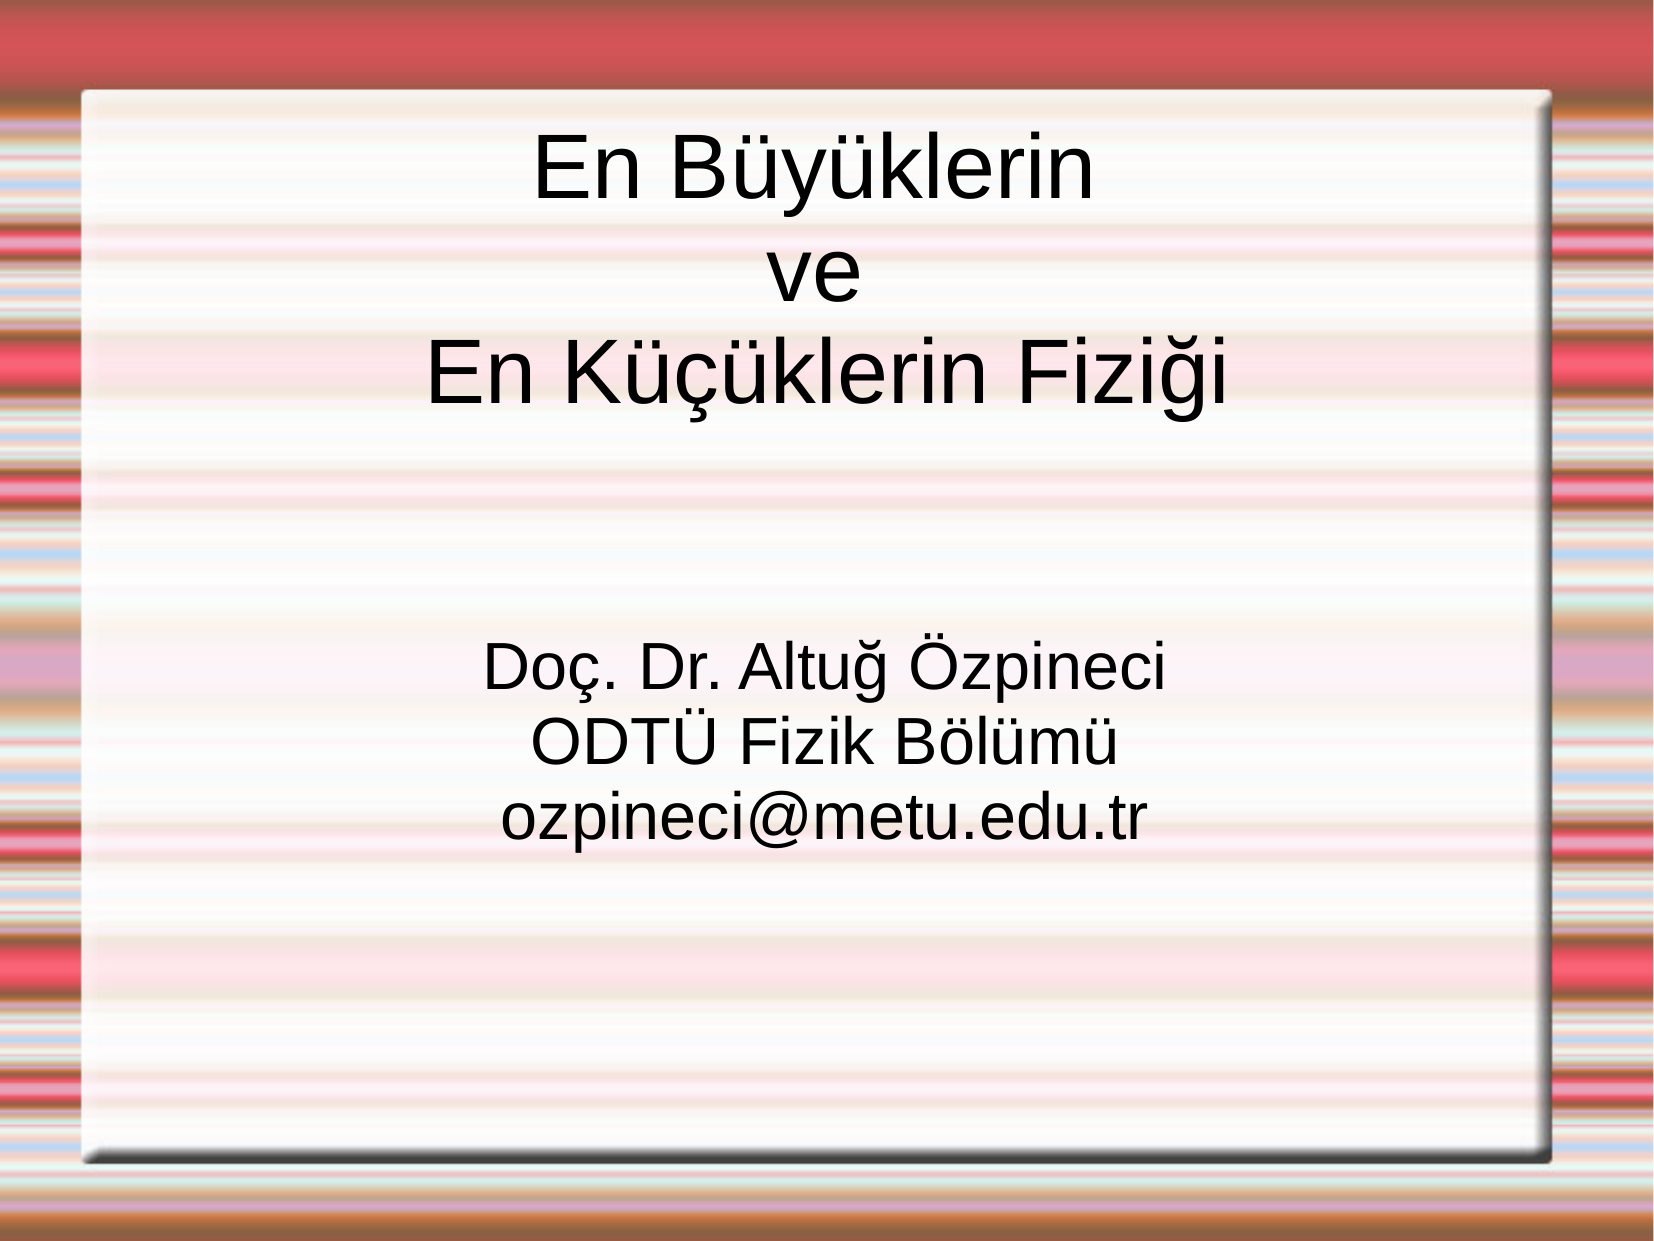

# En Büyüklerin ve En Küçüklerin Fiziği
Doç. Dr. Altuğ Özpineci
ODTÜ Fizik Bölümü
ozpineci@metu.edu.tr